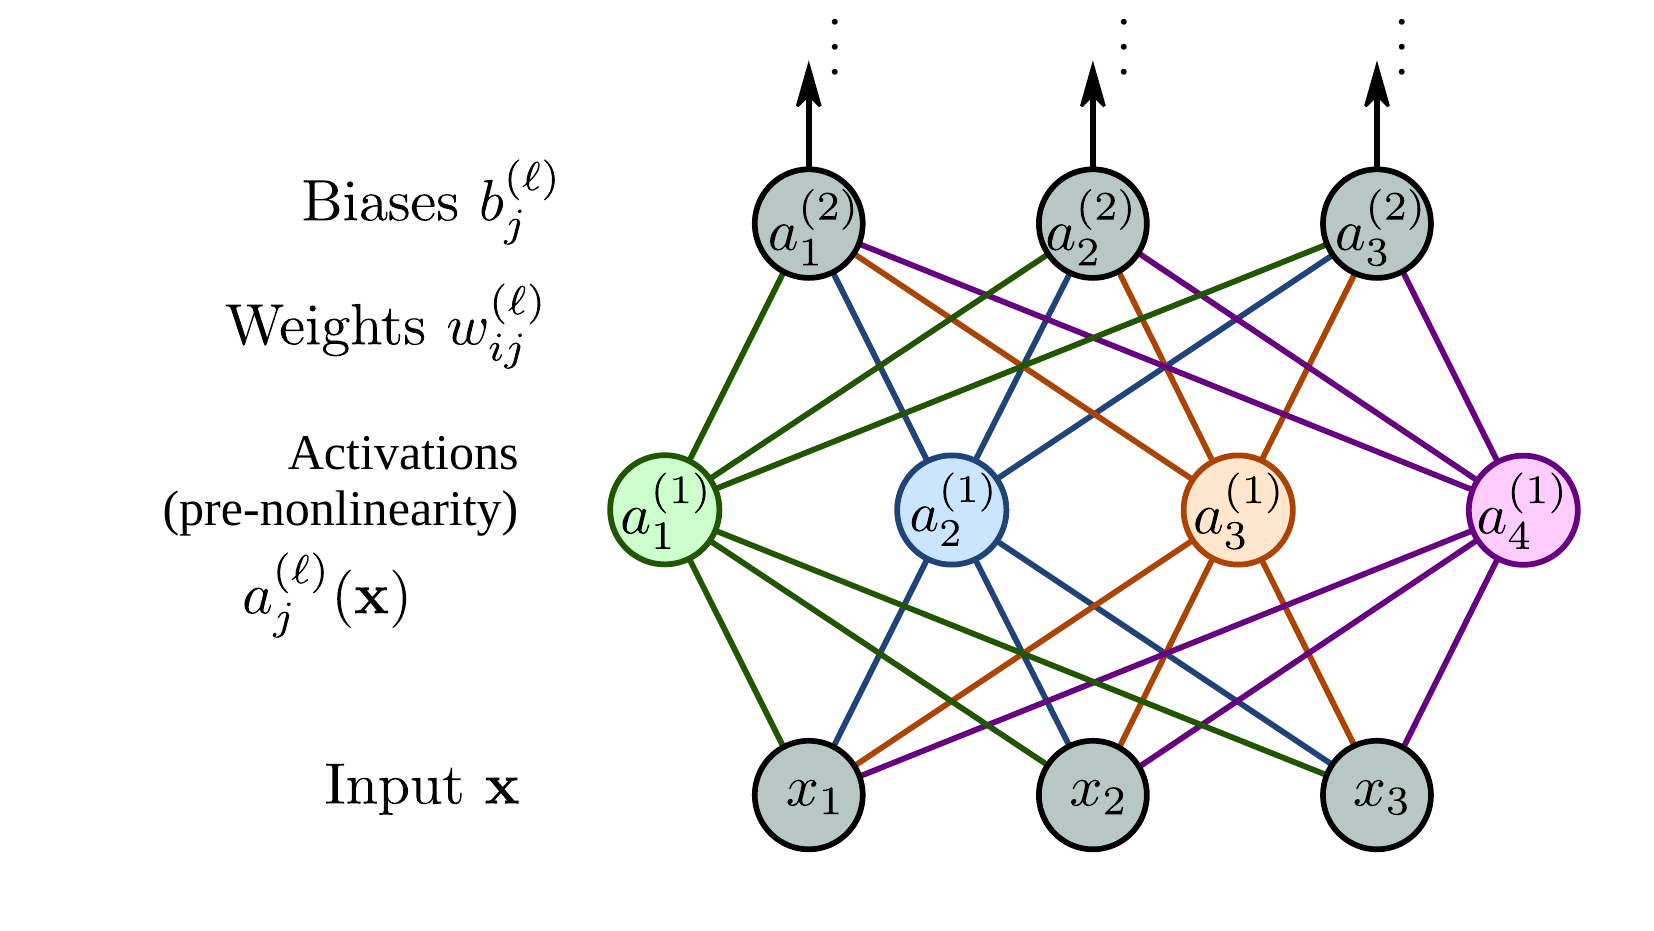

. . .
. . .
. . .
Activations
(pre-nonlinearity)